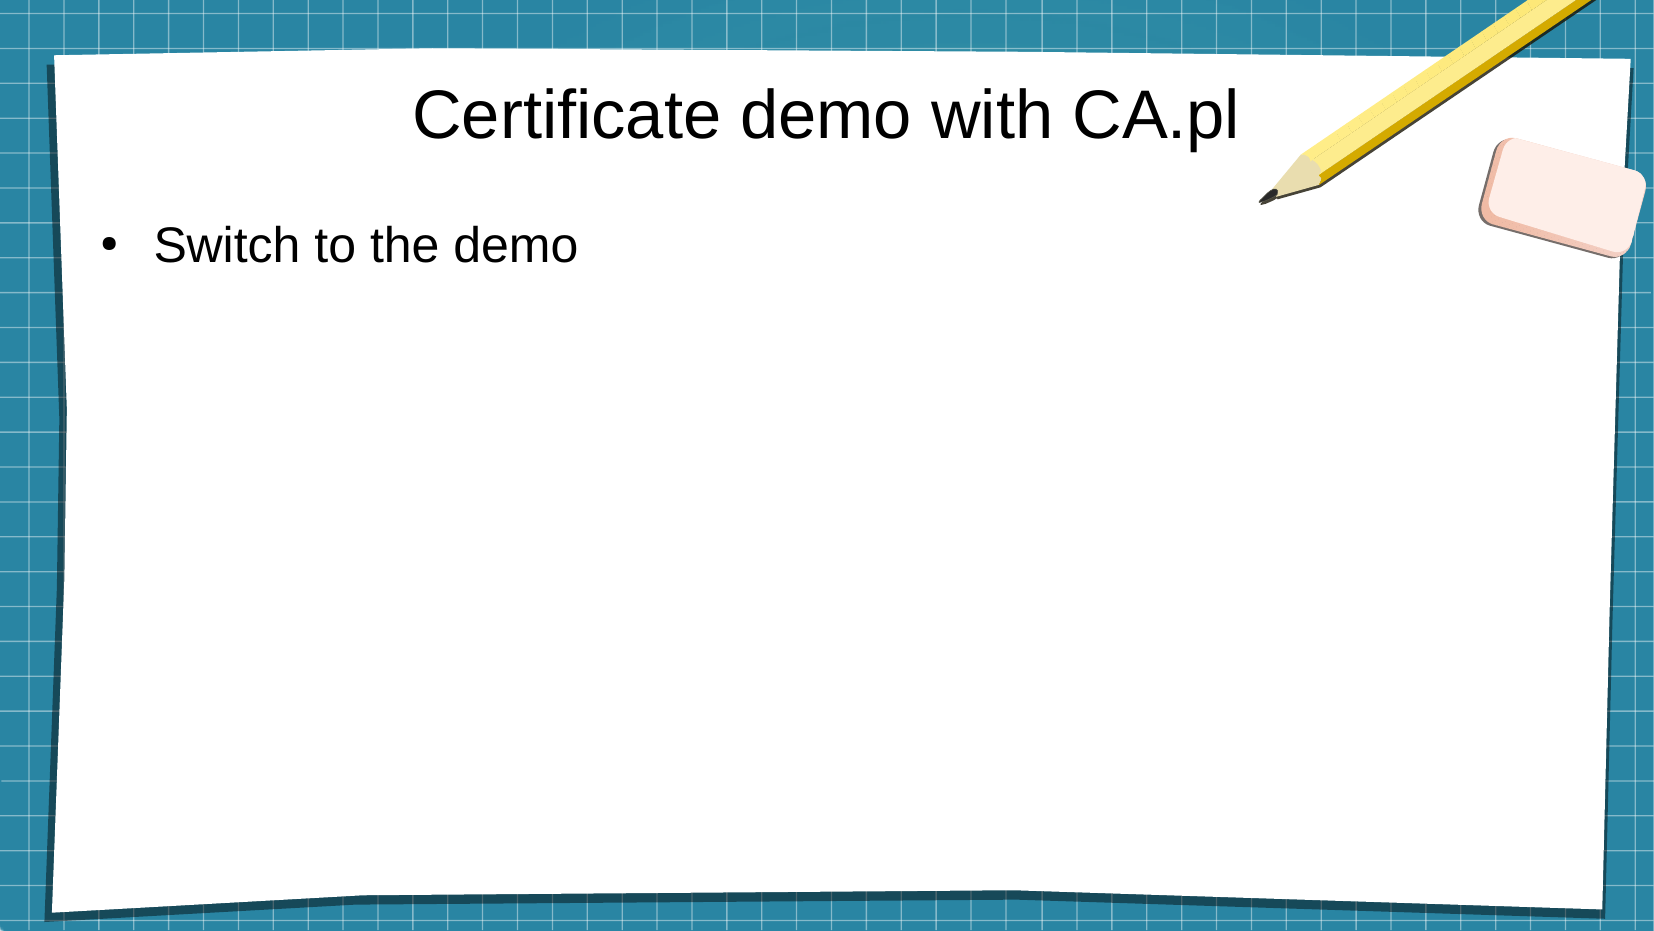

# Certificate demo with CA.pl
Switch to the demo